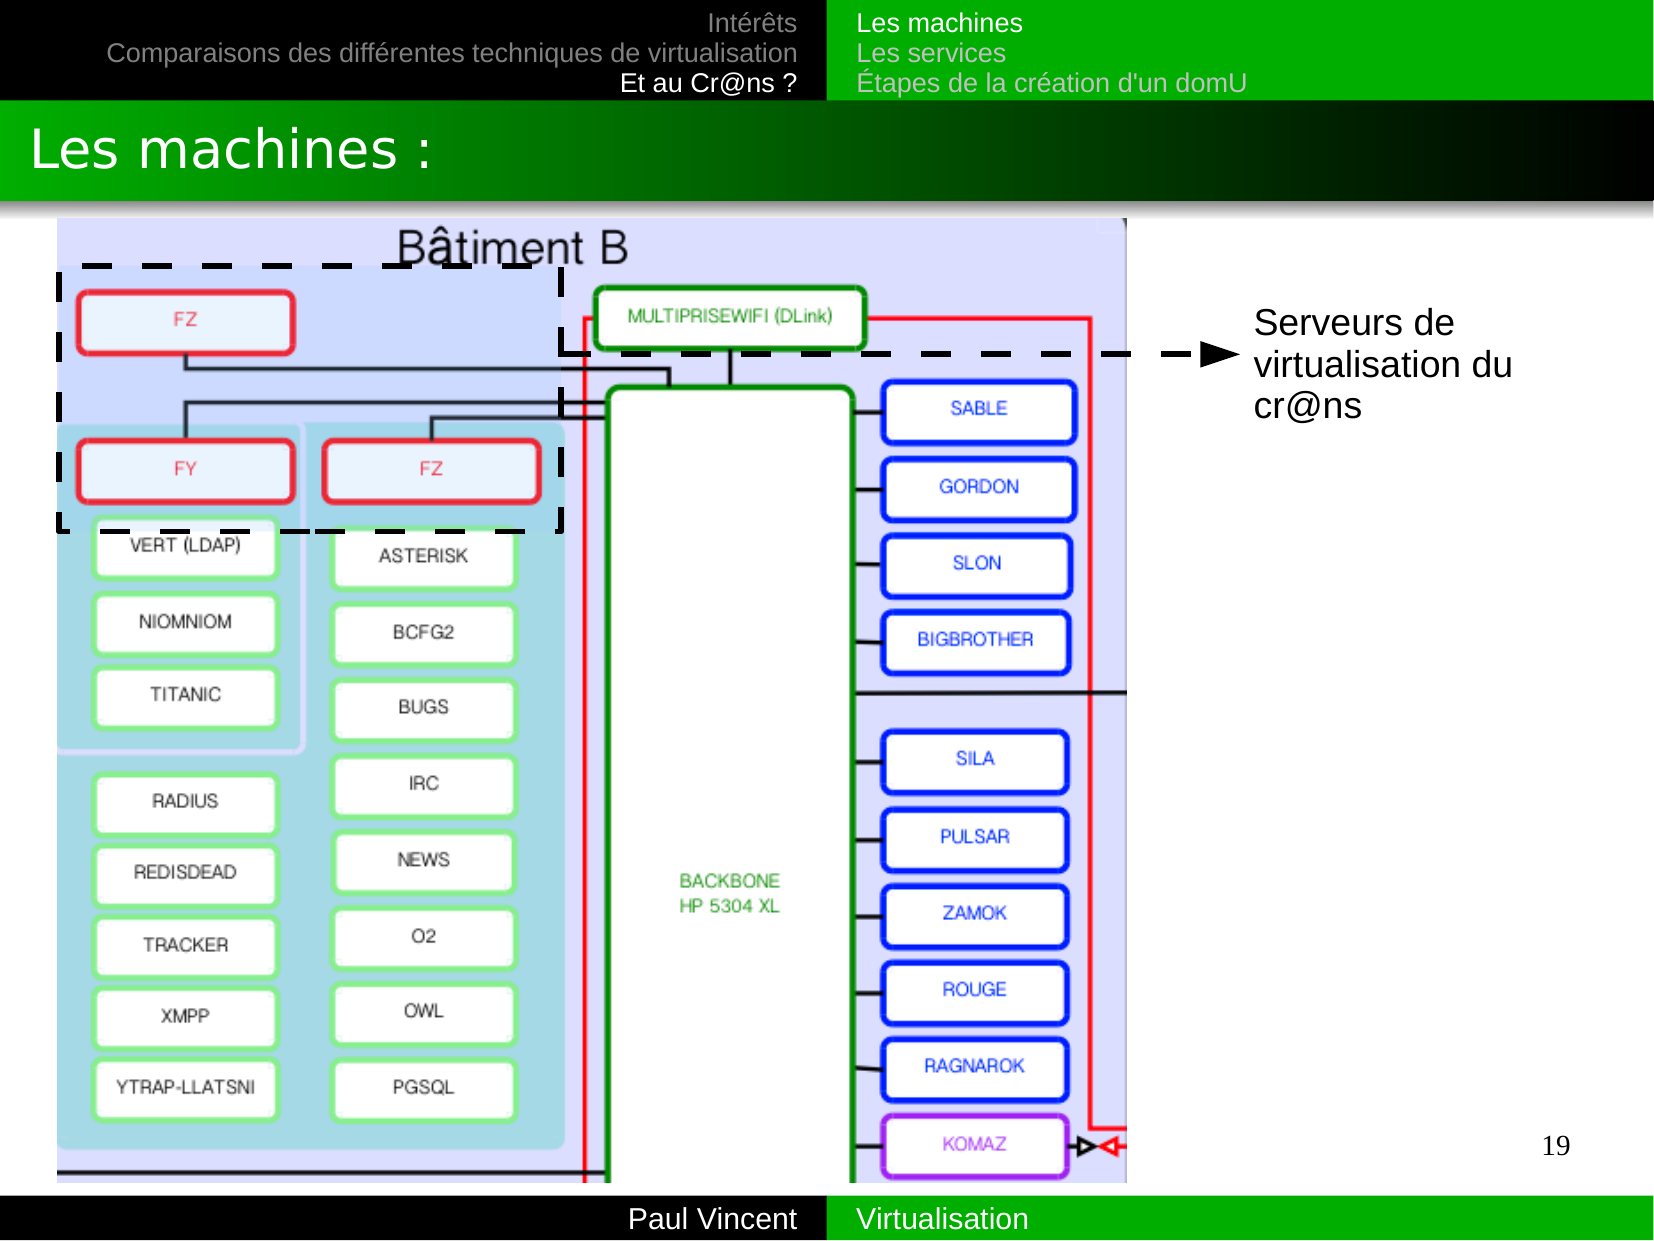

Intérêts
Comparaisons des différentes techniques de virtualisation
Et au Cr@ns ?
Les machines
Les services
Étapes de la création d'un domU
Les machines :
Serveurs de virtualisation du cr@ns
19
Paul Vincent
Virtualisation